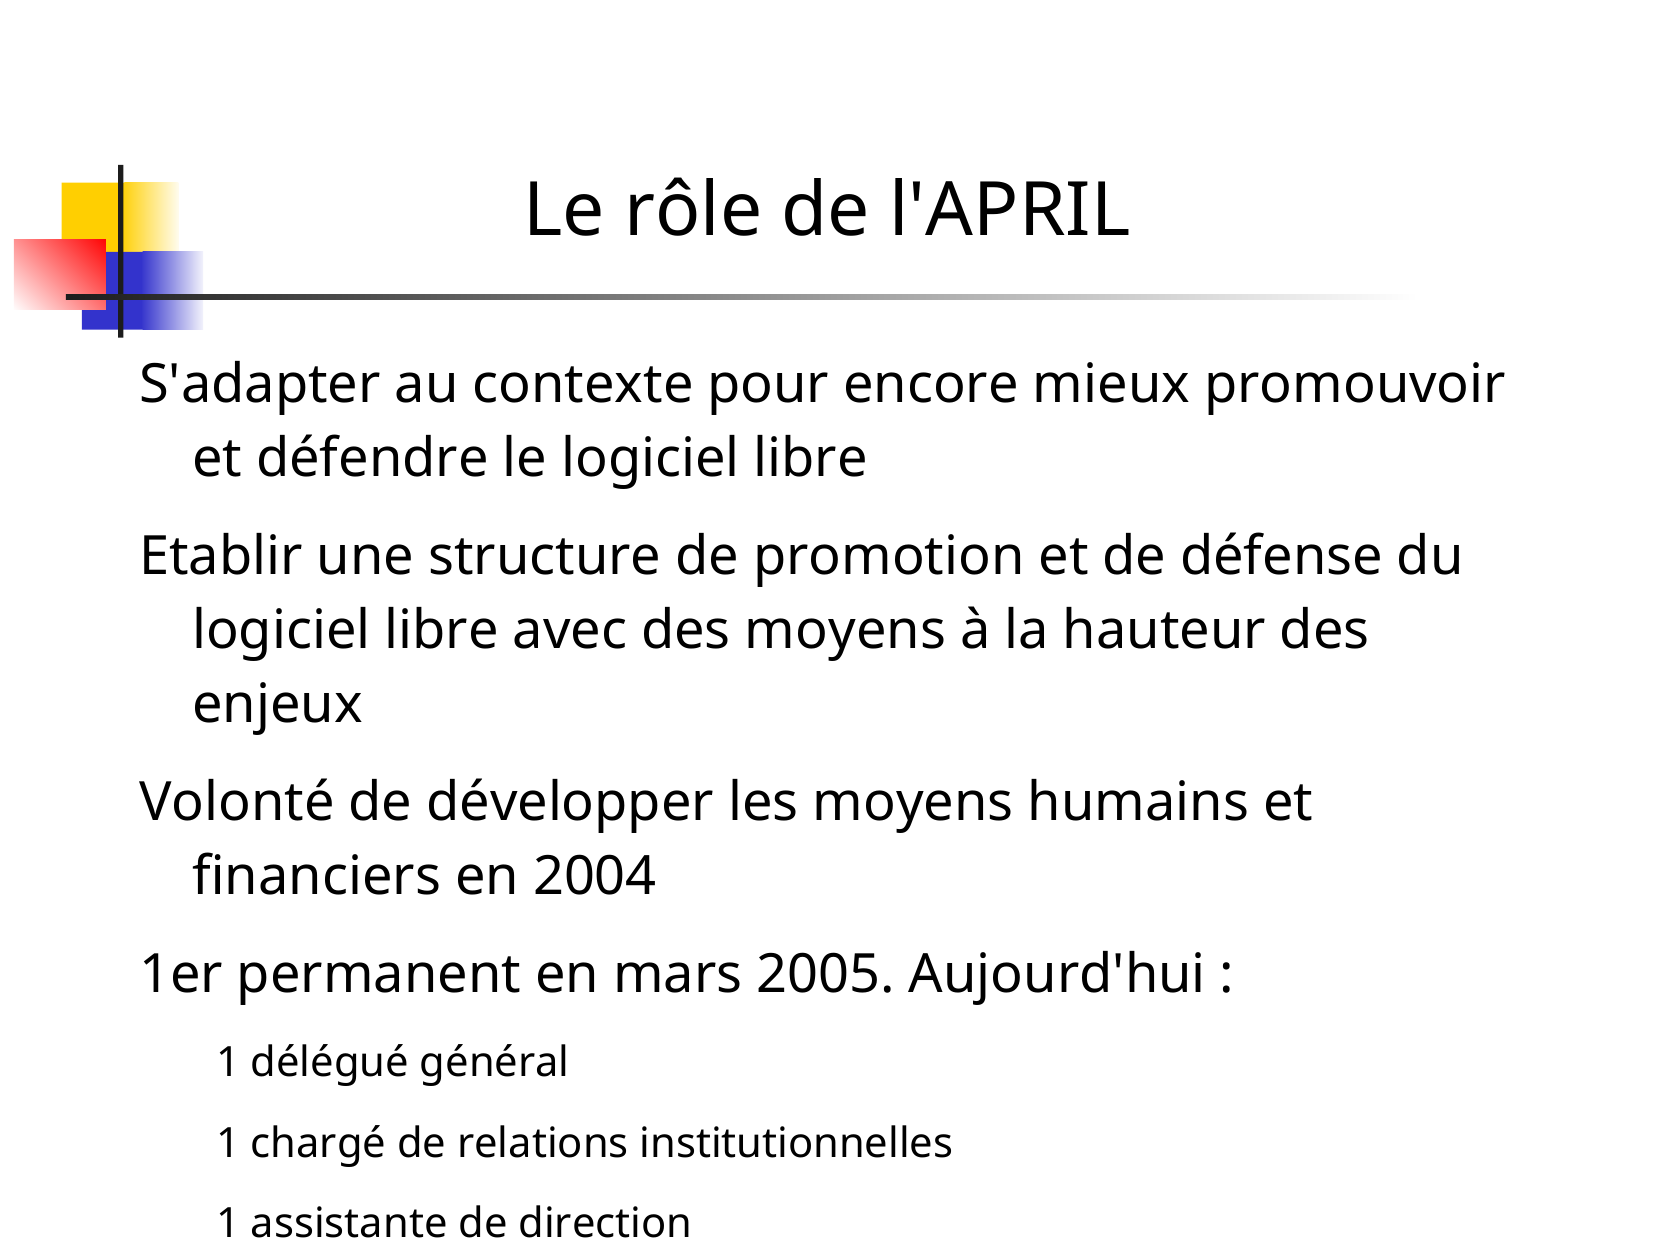

# Le rôle de l'APRIL
S'adapter au contexte pour encore mieux promouvoir et défendre le logiciel libre
Etablir une structure de promotion et de défense du logiciel libre avec des moyens à la hauteur des enjeux
Volonté de développer les moyens humains et financiers en 2004
1er permanent en mars 2005. Aujourd'hui :
1 délégué général
1 chargé de relations institutionnelles
1 assistante de direction